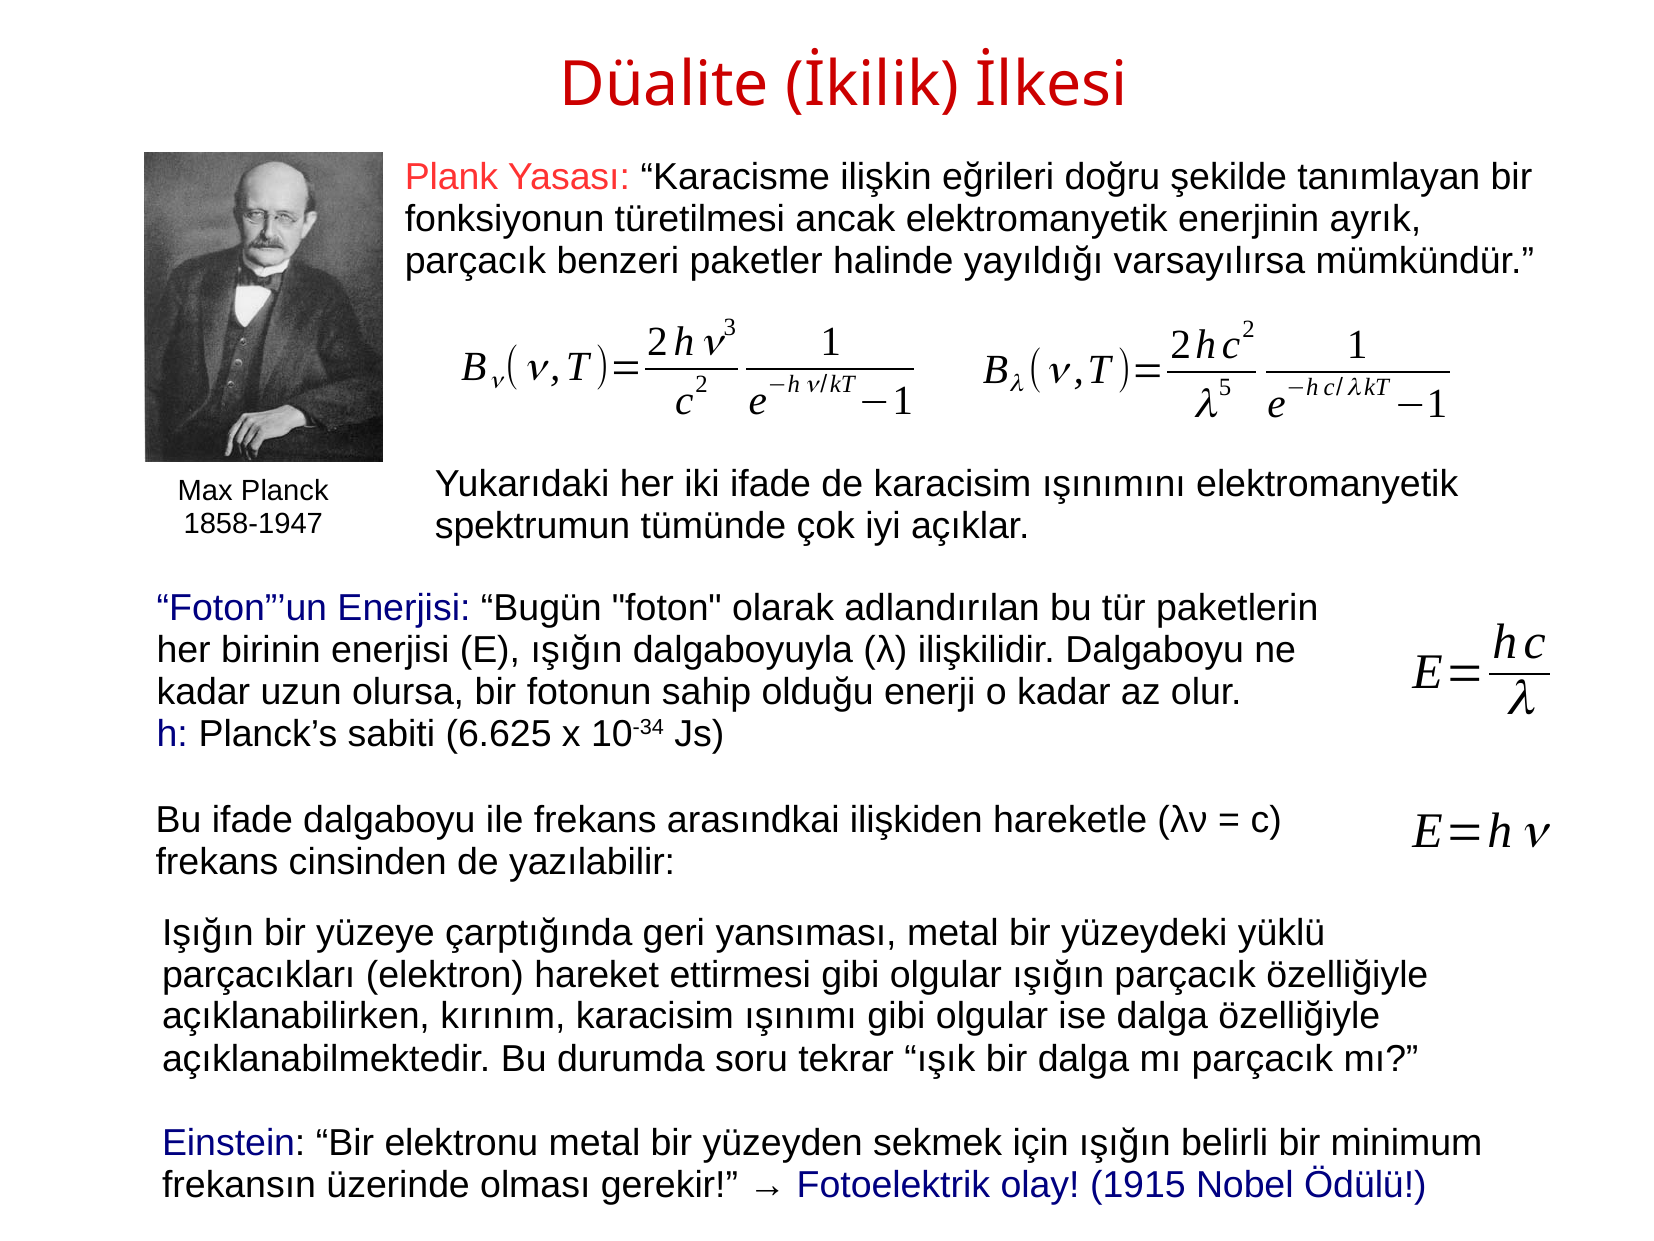

# Düalite (İkilik) İlkesi
Plank Yasası: “Karacisme ilişkin eğrileri doğru şekilde tanımlayan bir fonksiyonun türetilmesi ancak elektromanyetik enerjinin ayrık, parçacık benzeri paketler halinde yayıldığı varsayılırsa mümkündür.”
Yukarıdaki her iki ifade de karacisim ışınımını elektromanyetik spektrumun tümünde çok iyi açıklar.
Max Planck
1858-1947
“Foton”’un Enerjisi: “Bugün "foton" olarak adlandırılan bu tür paketlerin her birinin enerjisi (E), ışığın dalgaboyuyla (λ) ilişkilidir. Dalgaboyu ne kadar uzun olursa, bir fotonun sahip olduğu enerji o kadar az olur.
h: Planck’s sabiti (6.625 x 10-34 Js)
Bu ifade dalgaboyu ile frekans arasındkai ilişkiden hareketle (λν = c) frekans cinsinden de yazılabilir:
Işığın bir yüzeye çarptığında geri yansıması, metal bir yüzeydeki yüklü parçacıkları (elektron) hareket ettirmesi gibi olgular ışığın parçacık özelliğiyle açıklanabilirken, kırınım, karacisim ışınımı gibi olgular ise dalga özelliğiyle açıklanabilmektedir. Bu durumda soru tekrar “ışık bir dalga mı parçacık mı?”
Einstein: “Bir elektronu metal bir yüzeyden sekmek için ışığın belirli bir minimum frekansın üzerinde olması gerekir!” → Fotoelektrik olay! (1915 Nobel Ödülü!)